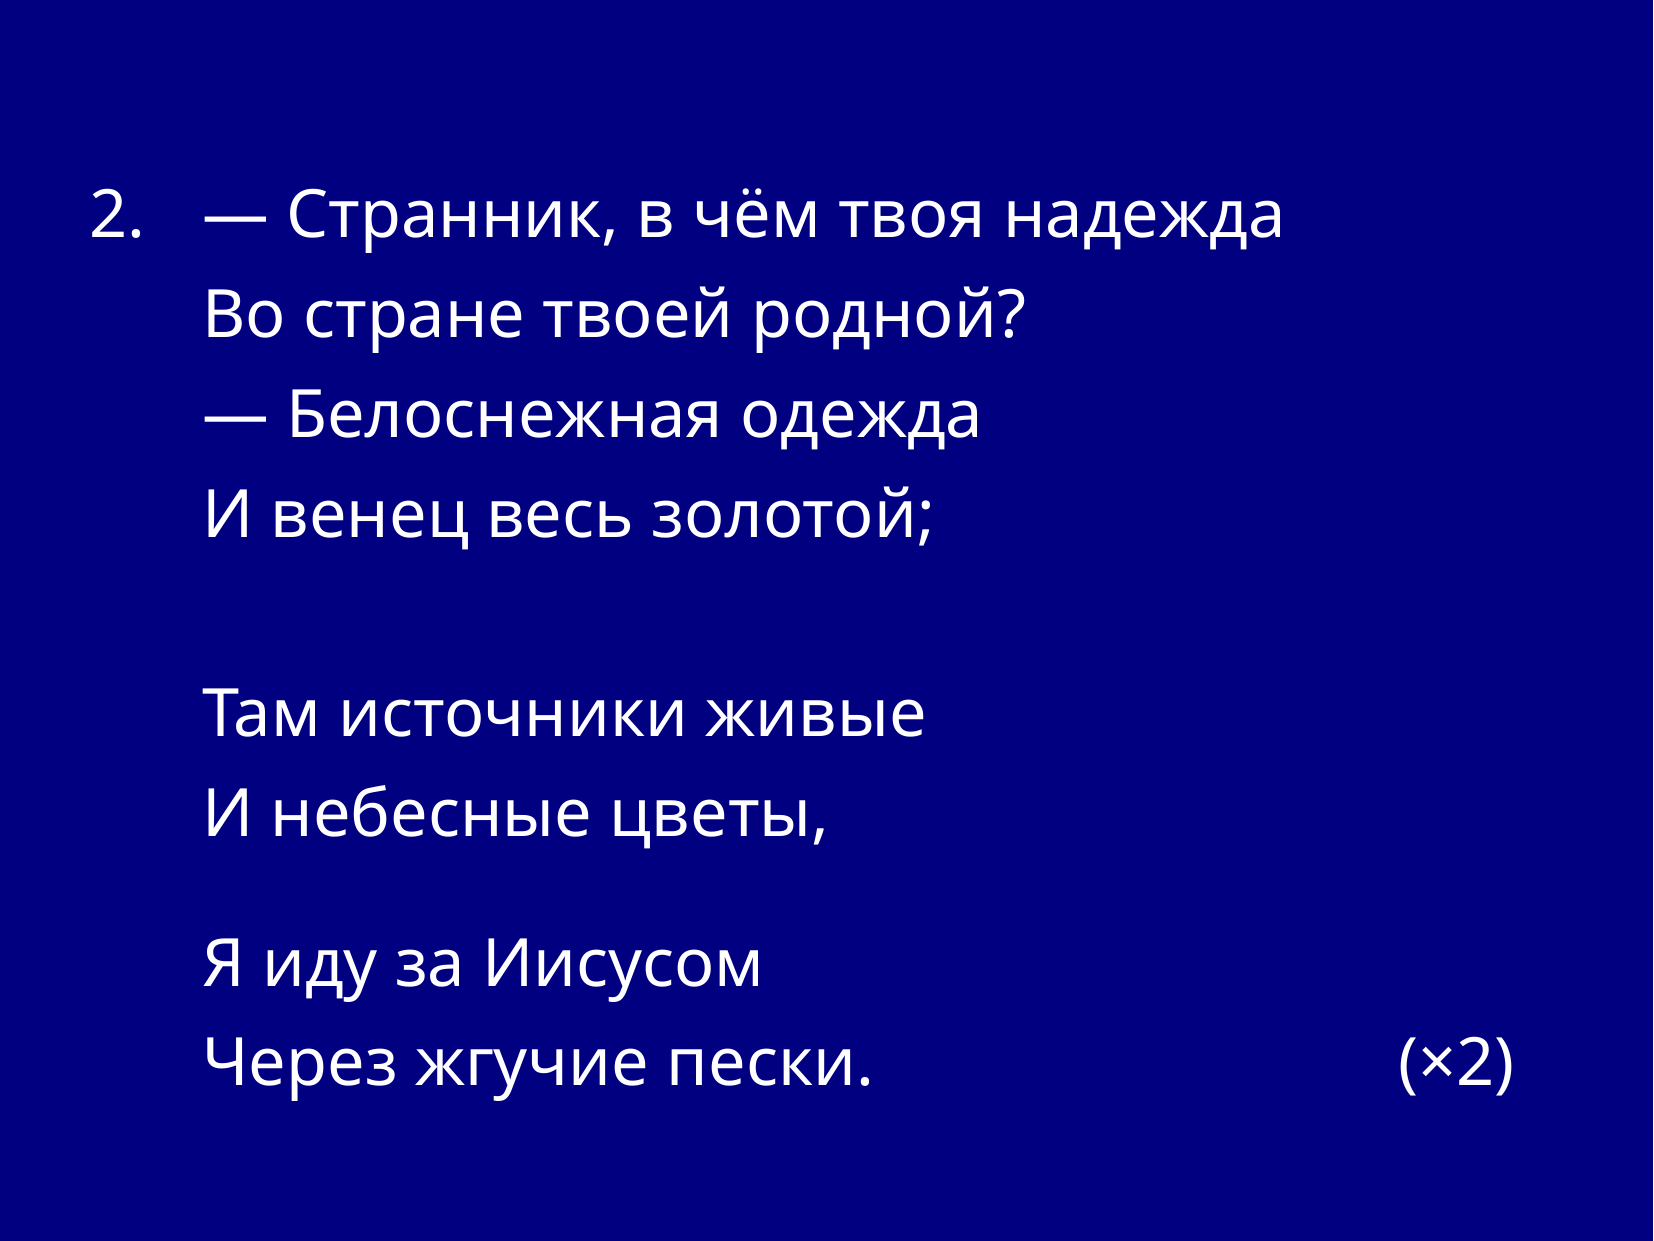

2.	— Странник, в чём твоя надежда
	Во стране твоей родной?
	— Белоснежная одежда
	И венец весь золотой;
	Там источники живые
	И небесные цветы,
	Я иду за Иисусом
	Через жгучие пески.	(×2)